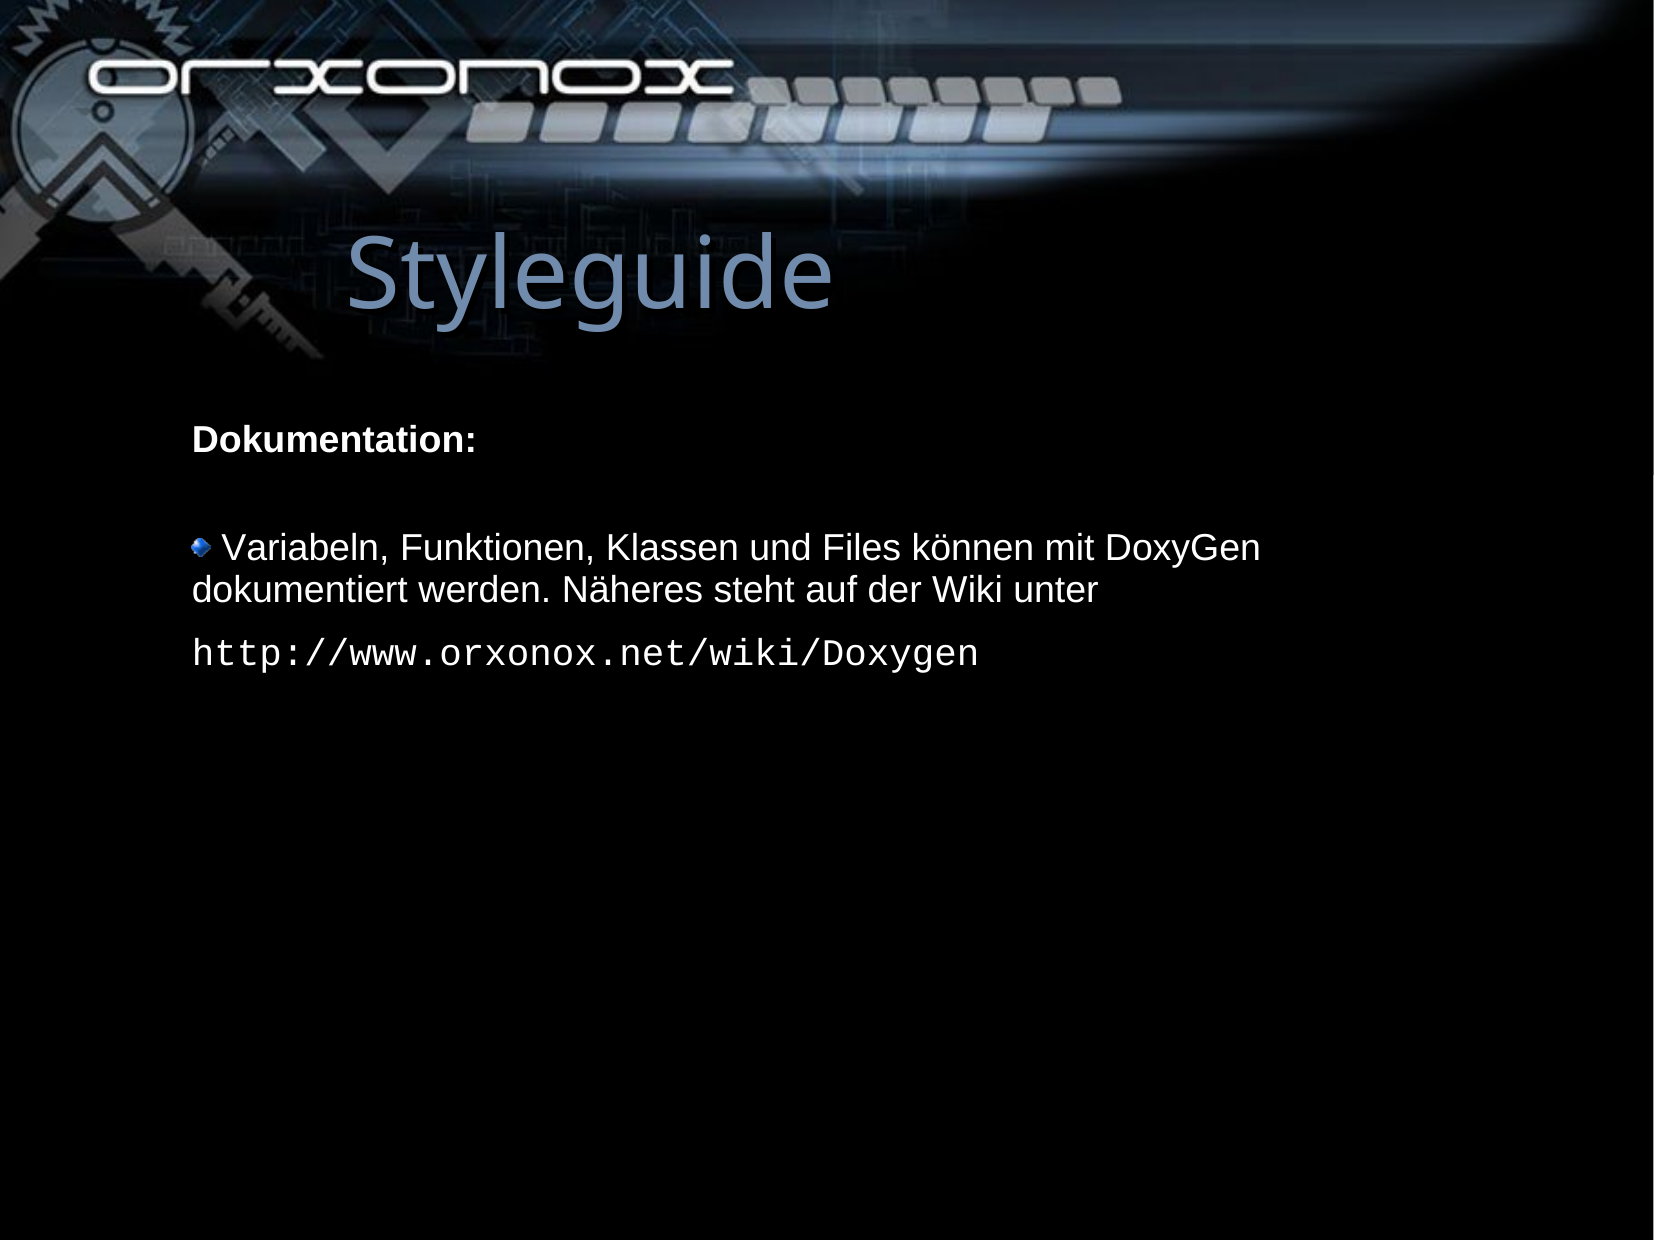

Styleguide
Dokumentation:
 Variabeln, Funktionen, Klassen und Files können mit DoxyGen dokumentiert werden. Näheres steht auf der Wiki unter
http://www.orxonox.net/wiki/Doxygen